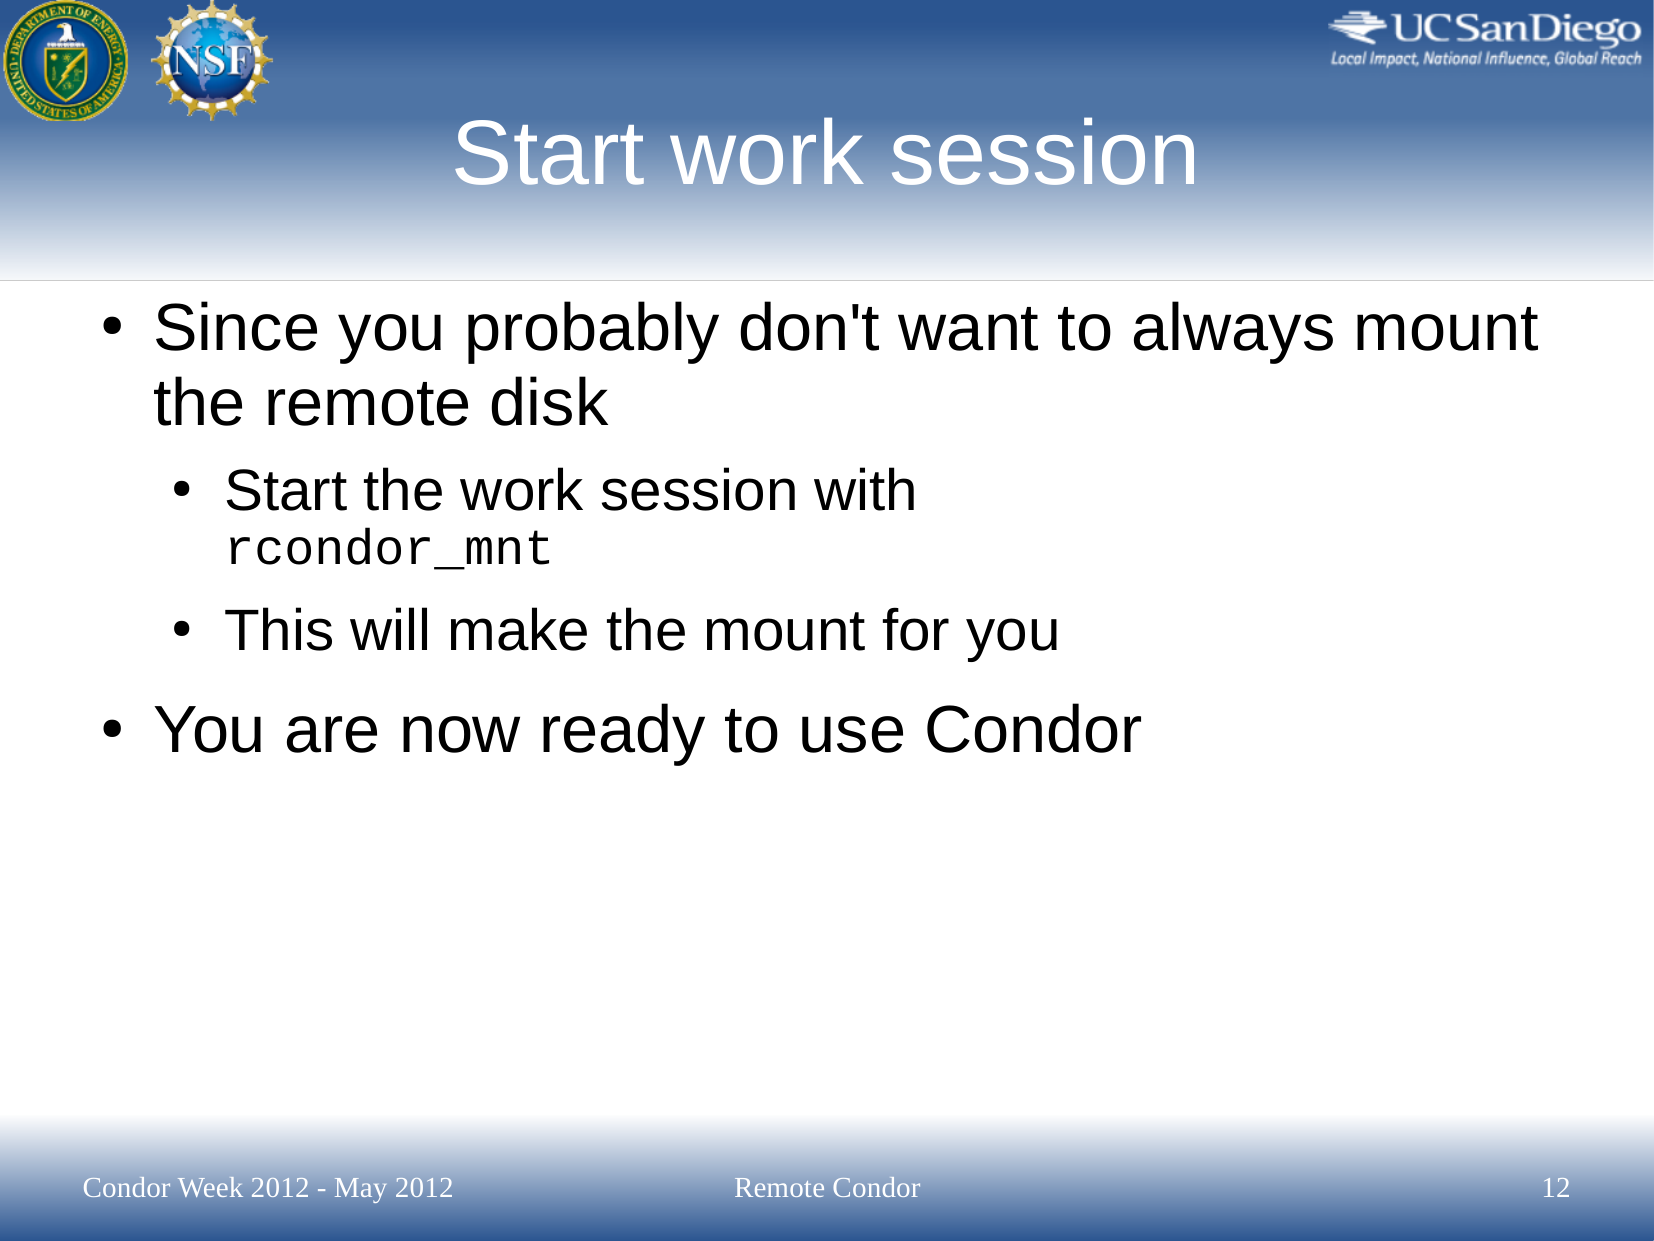

# Start work session
Since you probably don't want to always mount the remote disk
Start the work session with
rcondor_mnt
This will make the mount for you
You are now ready to use Condor
Condor Week 2012 - May 2012
Remote Condor
12